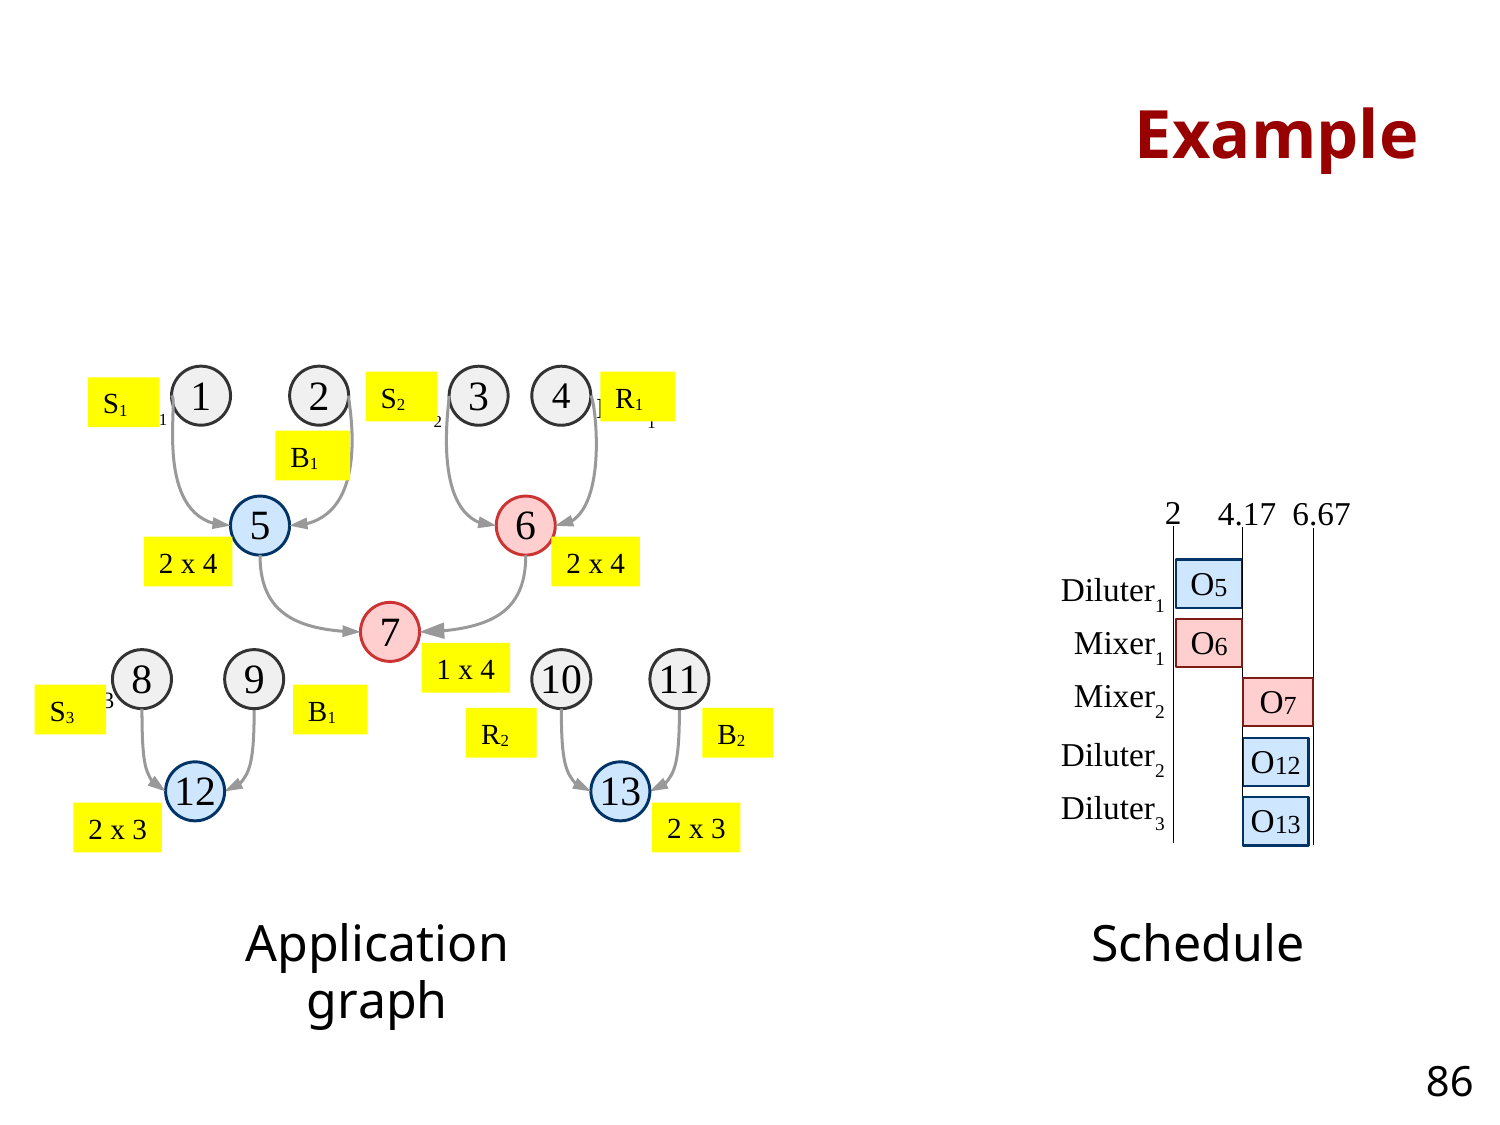

# Example
1
2
3
4
S2
R1
S1
In S1
In S2
In R1
B1
2
4.17
6.67
5
6
Dilute
Mix
2 x 4
2 x 4
O5
Diluter1
7
Mixer1
O6
Mix
1 x 4
8
9
10
11
Mixer2
In S3
O7
S3
B1
R2
B2
Diluter2
O12
12
13
Diluter3
Dilute
O13
Dilute
2 x 3
2 x 3
Application graph
Schedule